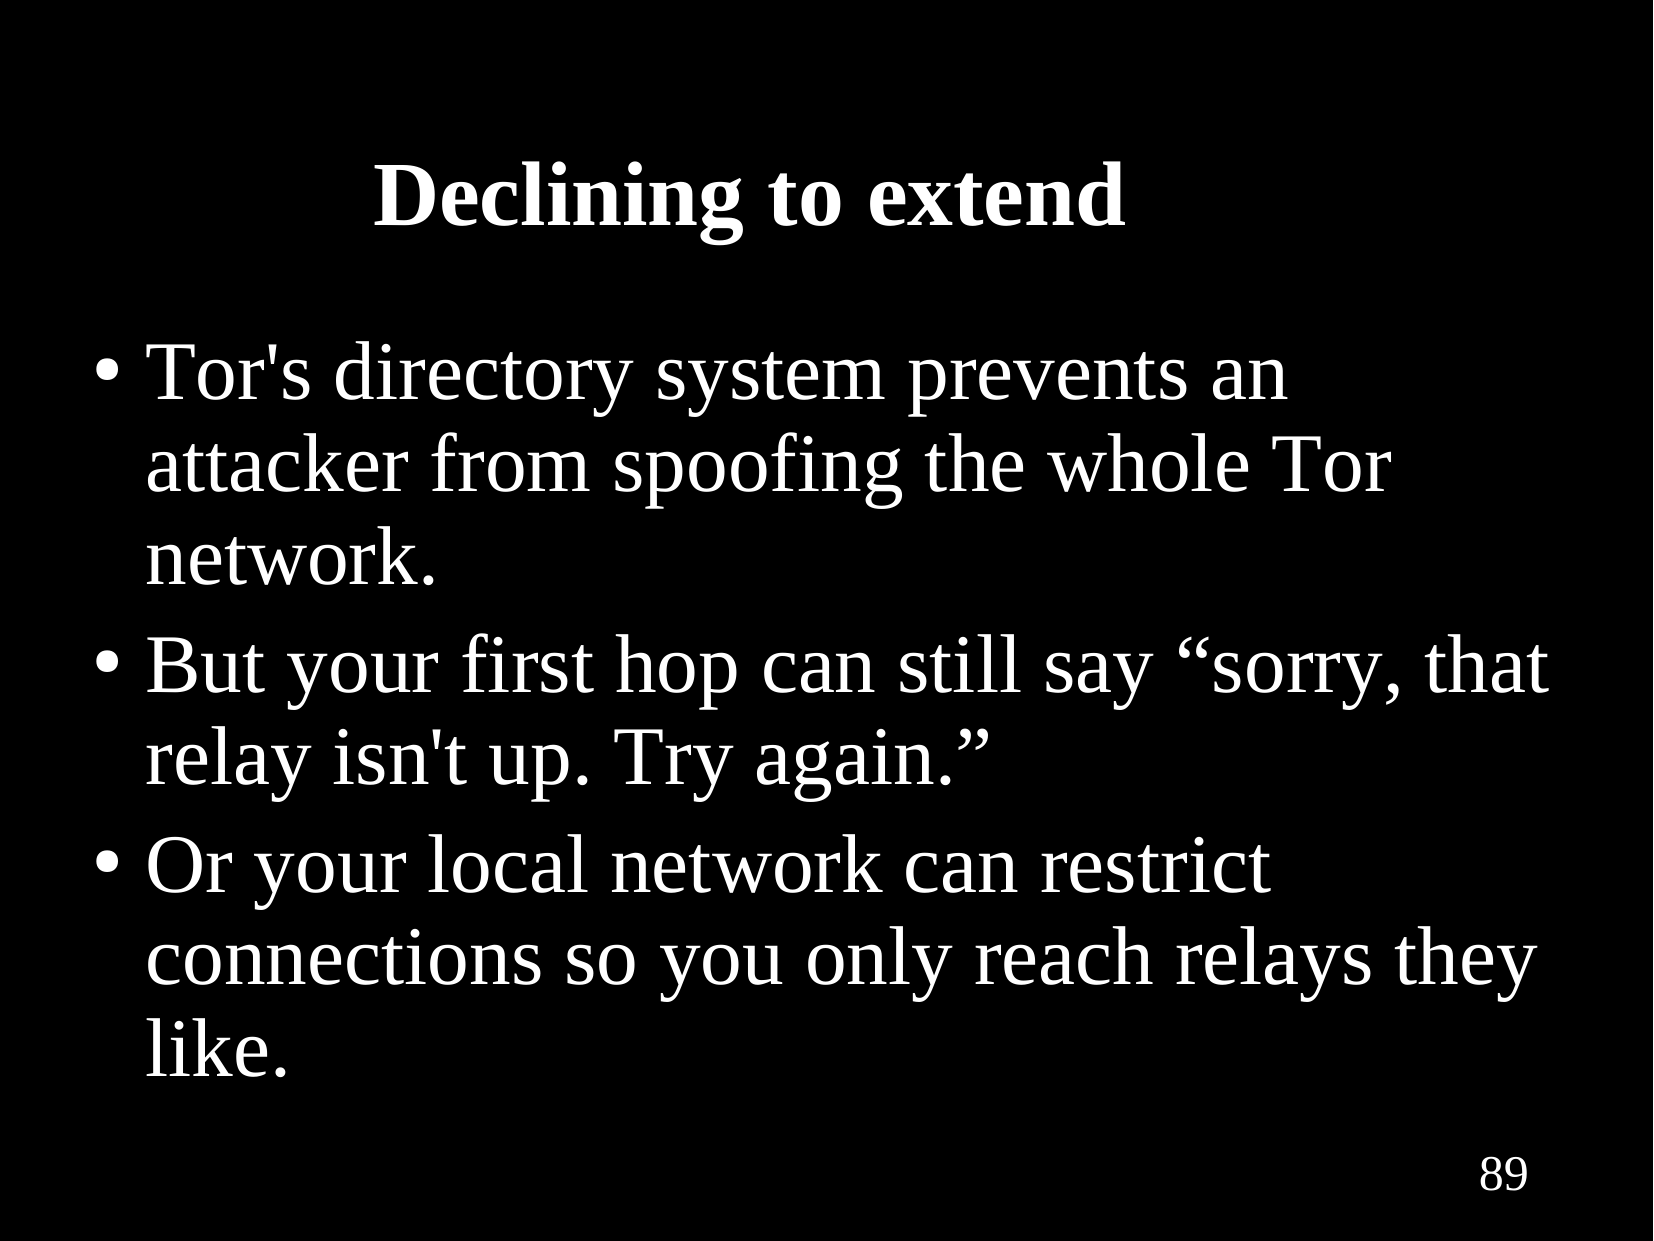

# Declining to extend
Tor's directory system prevents an attacker from spoofing the whole Tor network.
But your first hop can still say “sorry, that relay isn't up. Try again.”
Or your local network can restrict connections so you only reach relays they like.